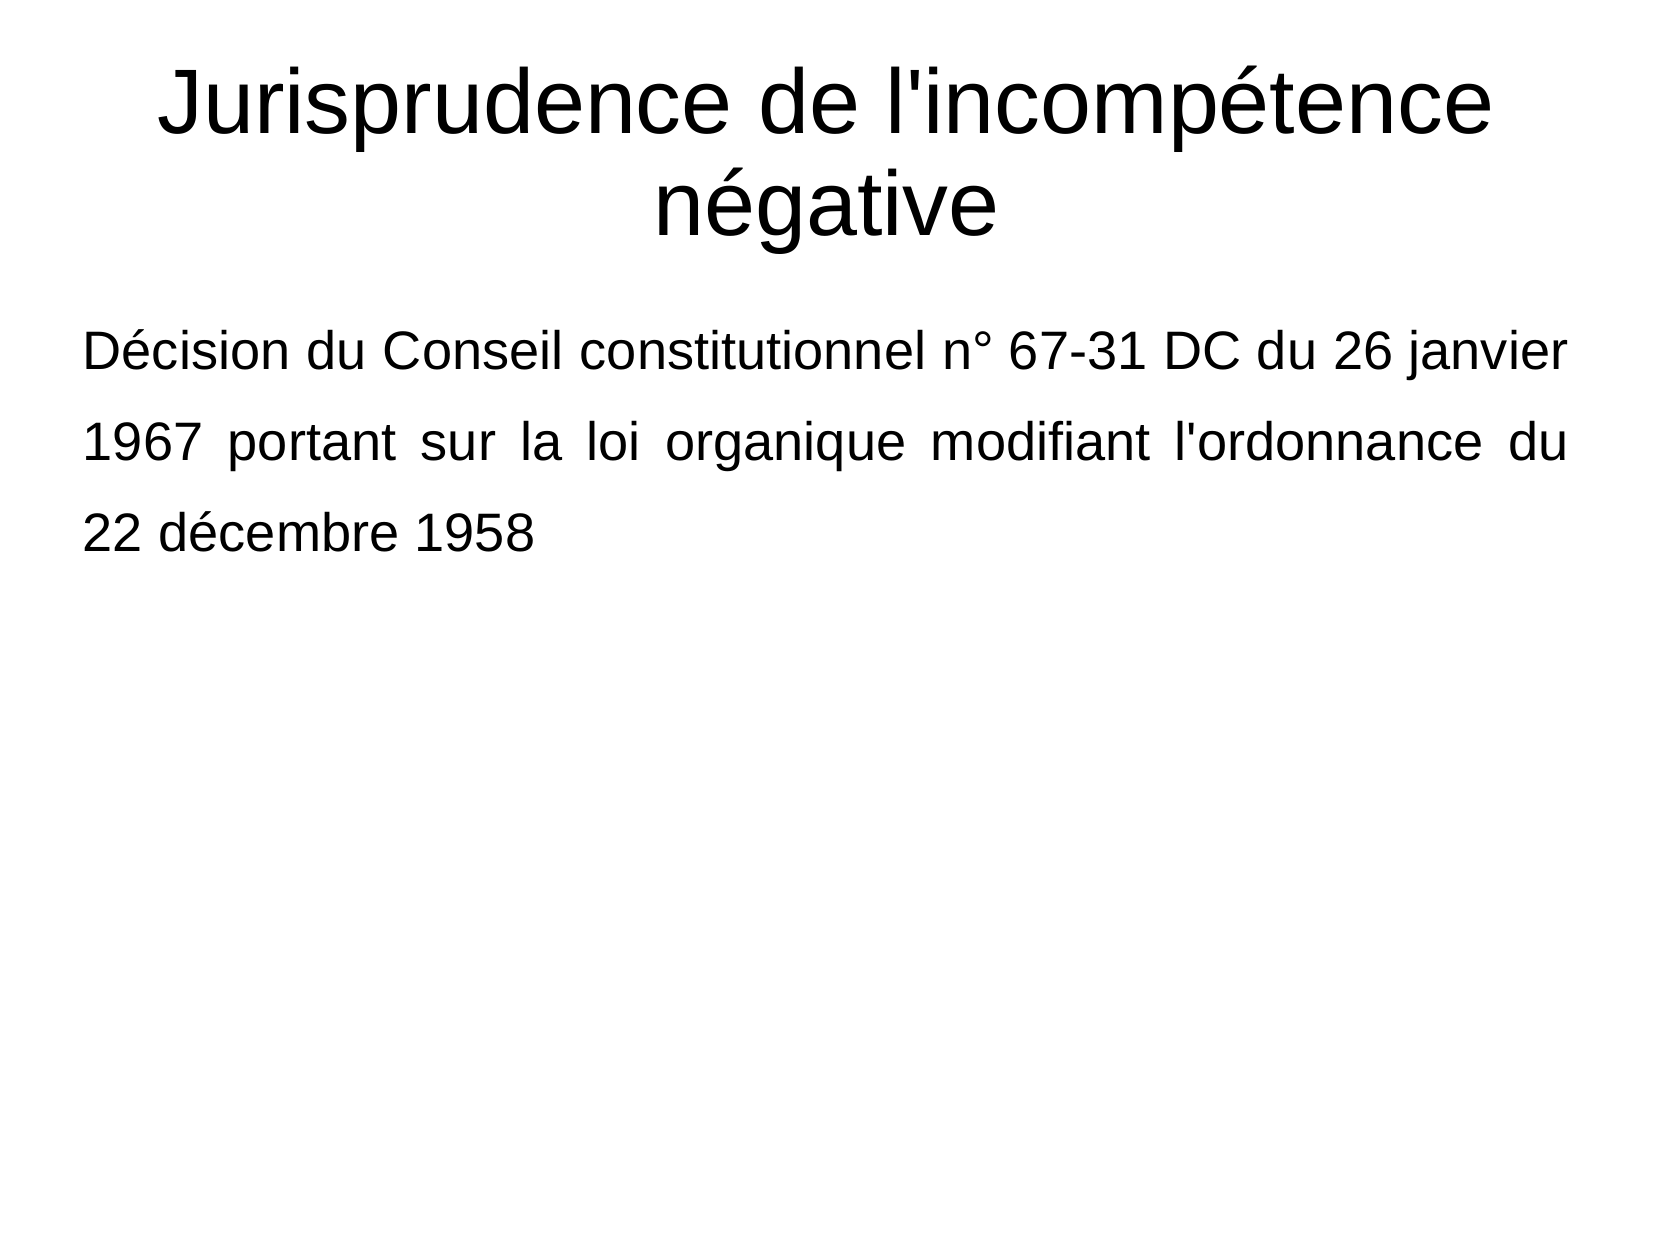

# Jurisprudence de l'incompétence négative
Décision du Conseil constitutionnel n° 67-31 DC du 26 janvier 1967 portant sur la loi organique modifiant l'ordonnance du 22 décembre 1958